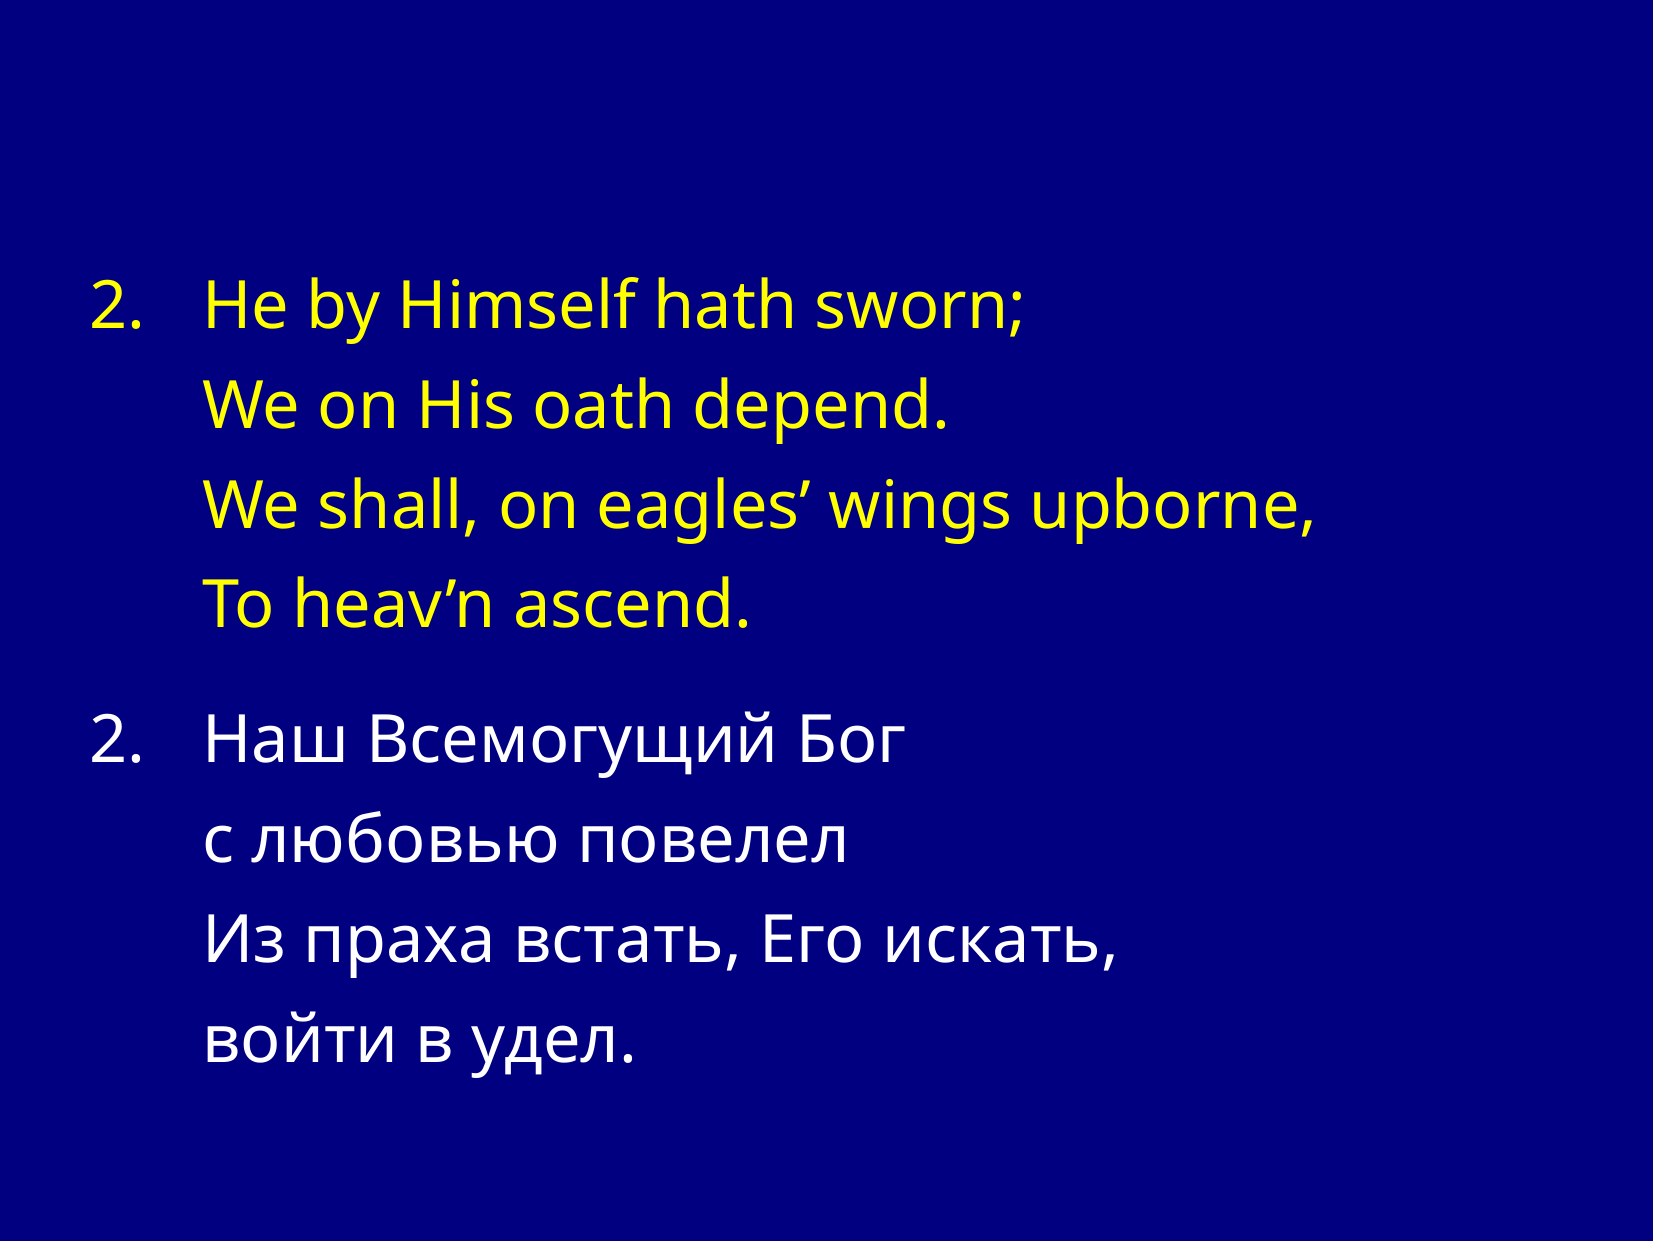

2.	He by Himself hath sworn;
	We on His oath depend.
	We shall, on eagles’ wings upborne,
	To heav’n ascend.
2.	Наш Всемогущий Бог
	с любовью повелел
	Из праха встать, Его искать,
	войти в удел.